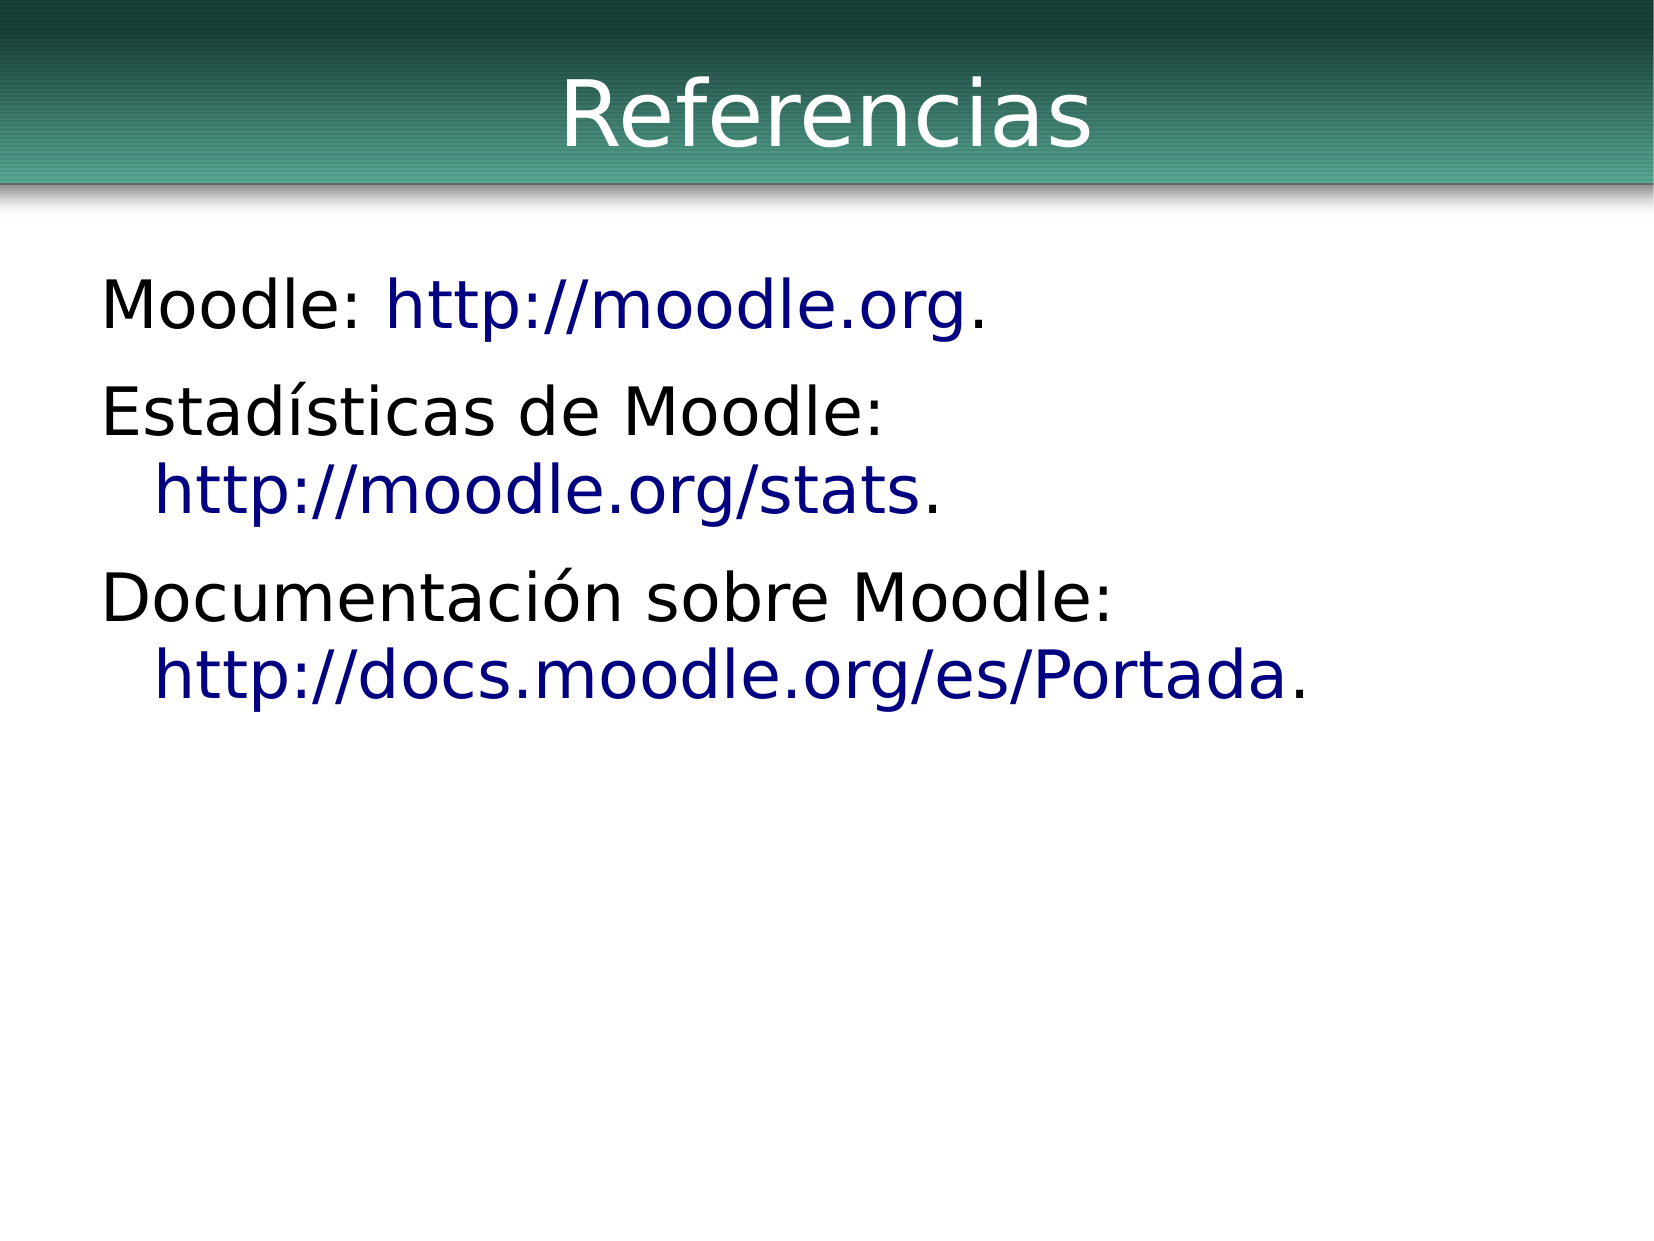

# Referencias
Moodle: http://moodle.org.
Estadísticas de Moodle: http://moodle.org/stats.
Documentación sobre Moodle: http://docs.moodle.org/es/Portada.